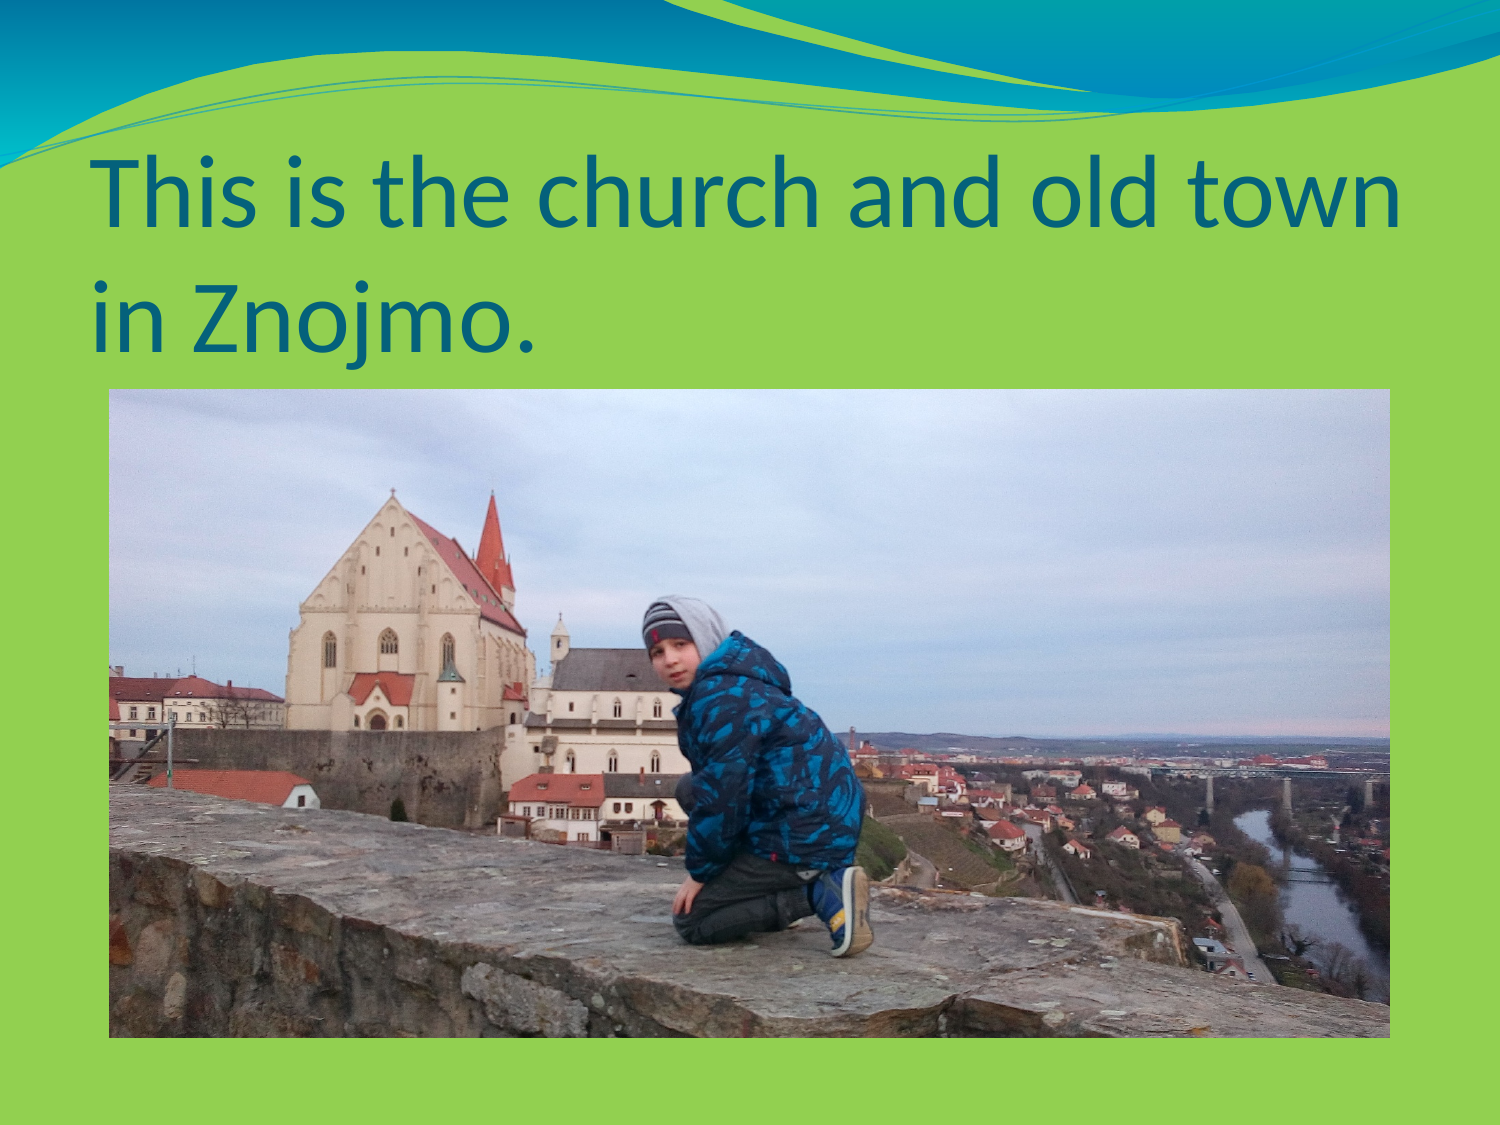

# This is the church and old town in Znojmo.